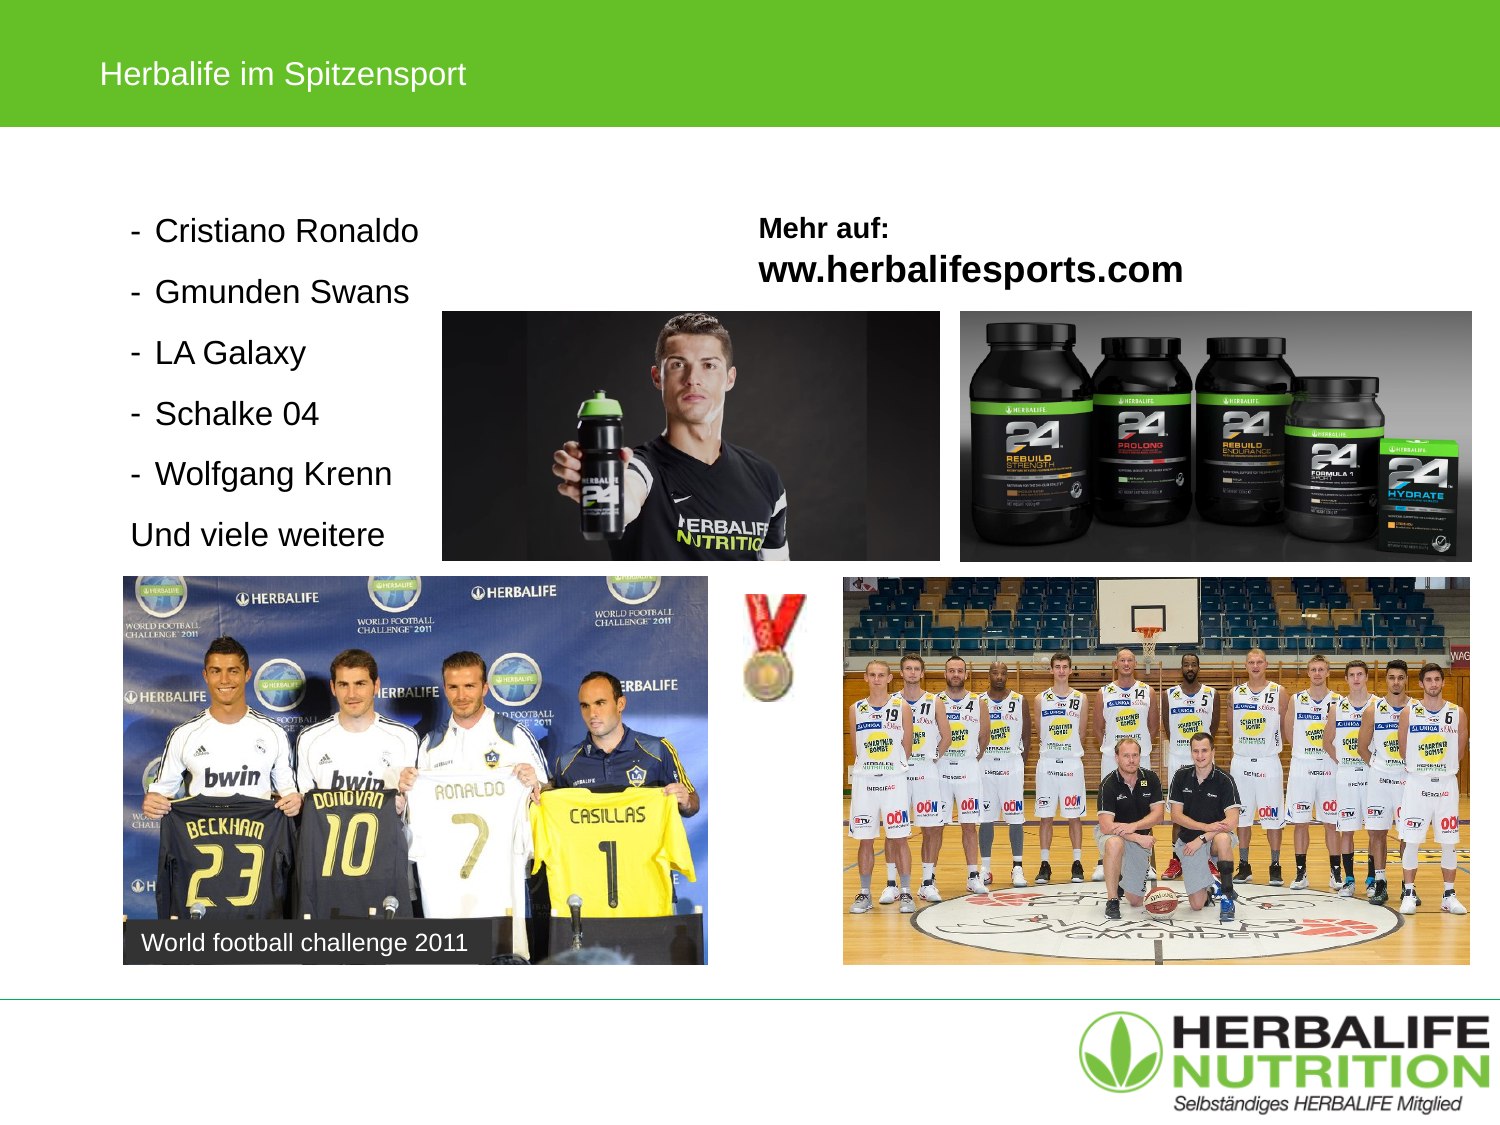

# Herbalife im Spitzensport
 Cristiano Ronaldo
 Gmunden Swans
 LA Galaxy
 Schalke 04
 Wolfgang Krenn
Und viele weitere
Mehr auf: ww.herbalifesports.com
World football challenge 2011